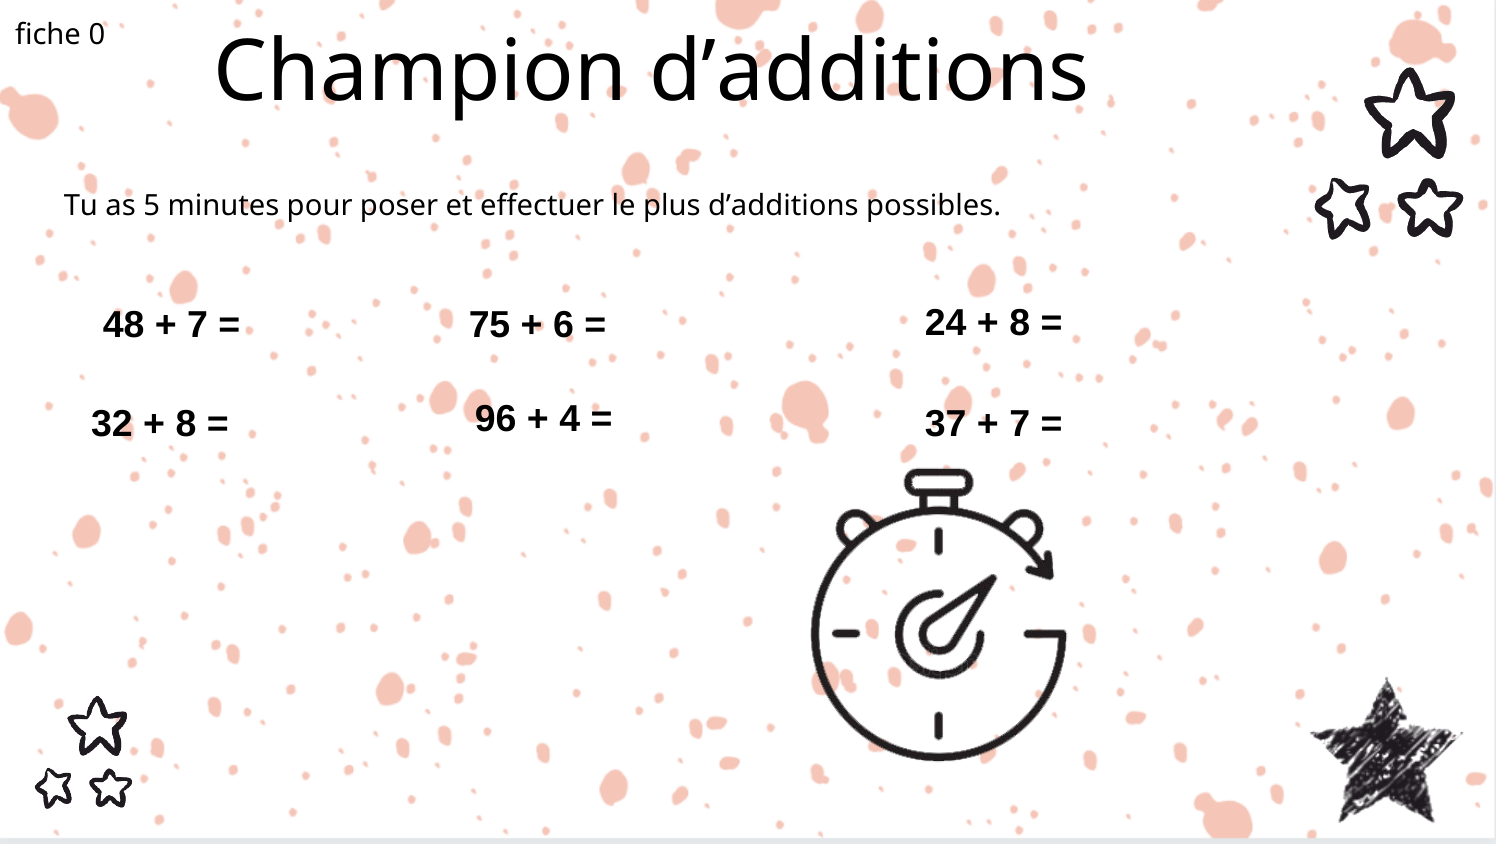

fiche 0
Champion d’additions
Tu as 5 minutes pour poser et effectuer le plus d’additions possibles.
24 + 8 =
 48 + 7 =
75 + 6 =
96 + 4 =
32 + 8 =
37 + 7 =